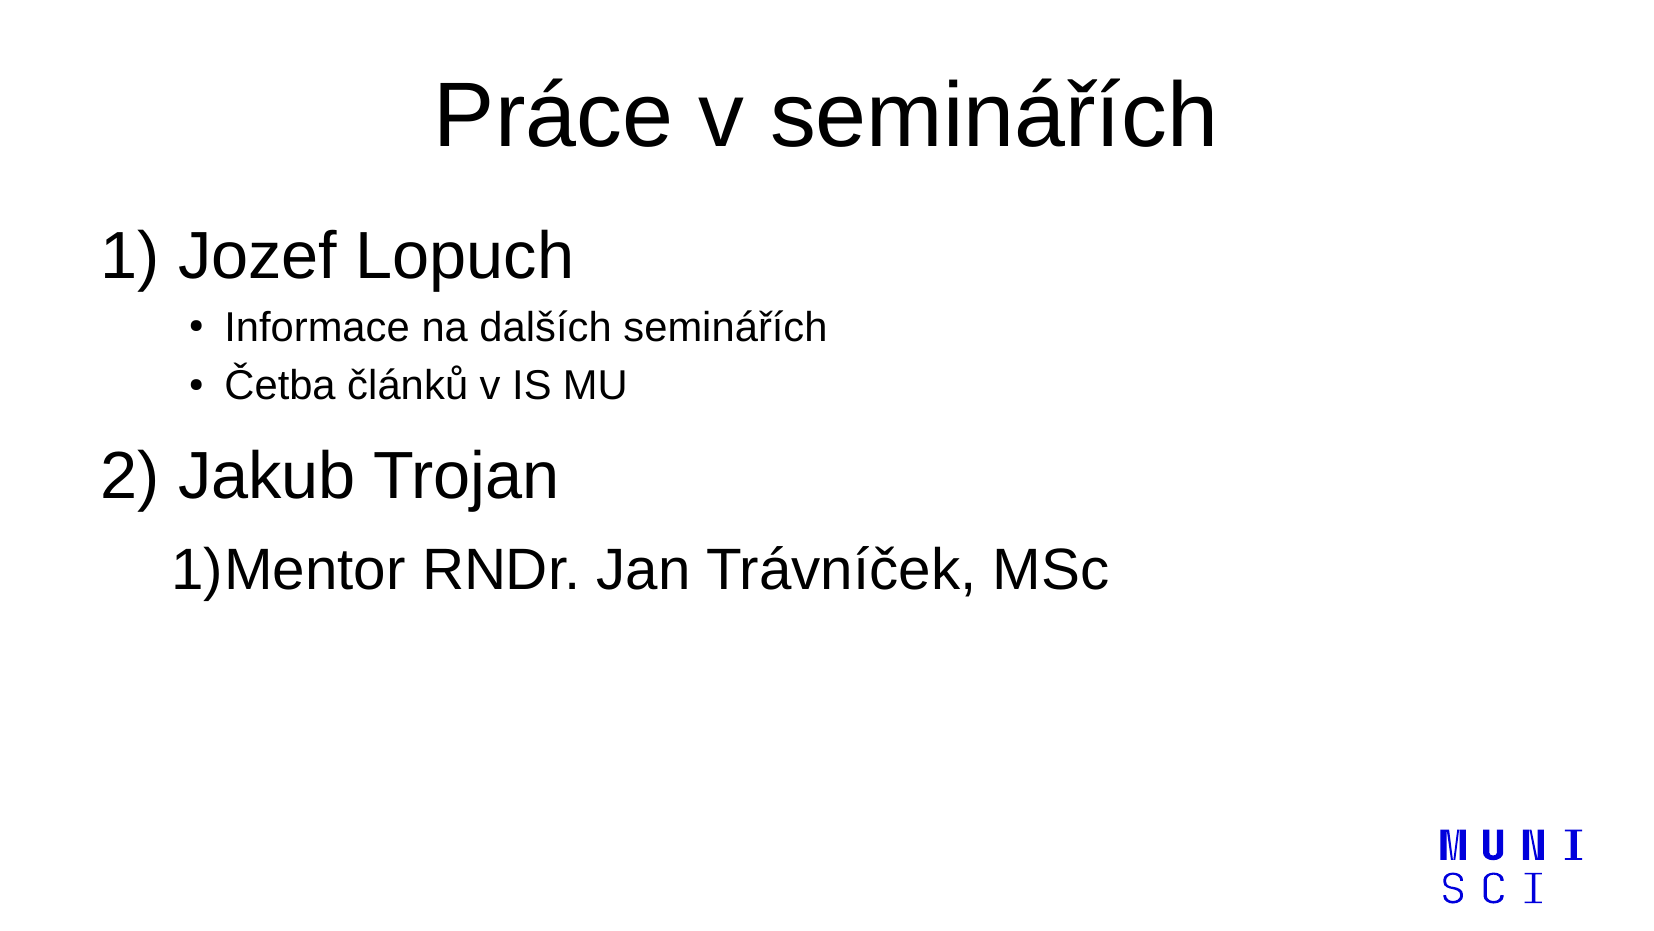

# Práce v seminářích
 Jozef Lopuch
Informace na dalších seminářích
Četba článků v IS MU
 Jakub Trojan
Mentor RNDr. Jan Trávníček, MSc